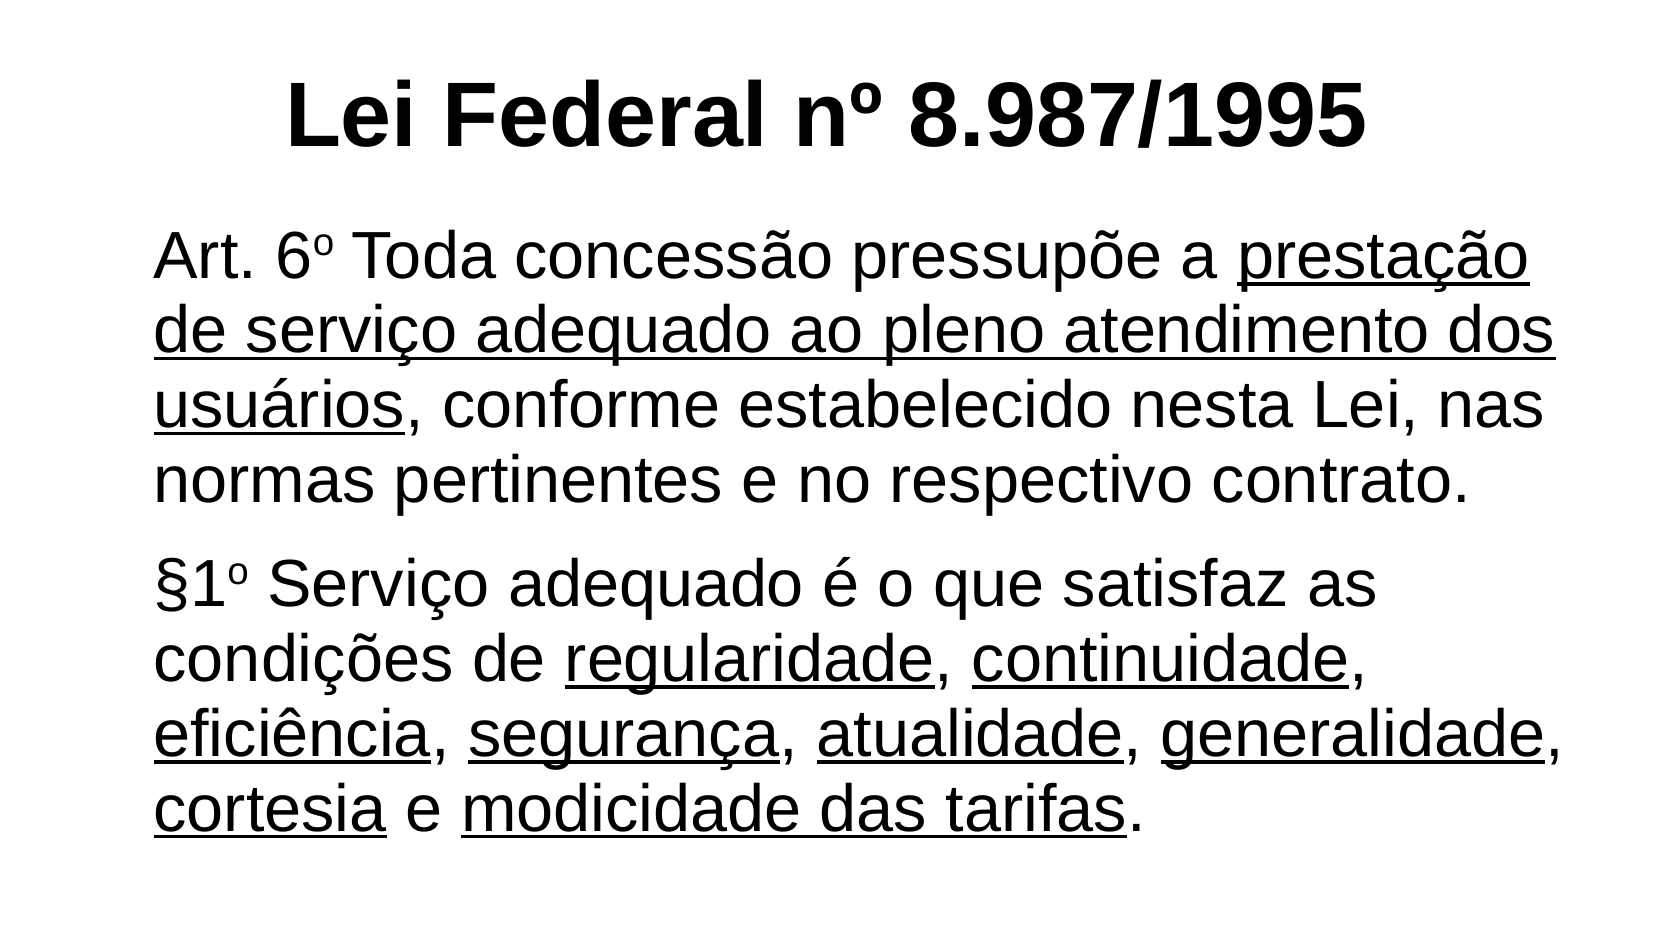

Lei Federal nº 8.987/1995
# Art. 6o Toda concessão pressupõe a prestação de serviço adequado ao pleno atendimento dos usuários, conforme estabelecido nesta Lei, nas normas pertinentes e no respectivo contrato.
§1o Serviço adequado é o que satisfaz as condições de regularidade, continuidade, eficiência, segurança, atualidade, generalidade, cortesia e modicidade das tarifas.